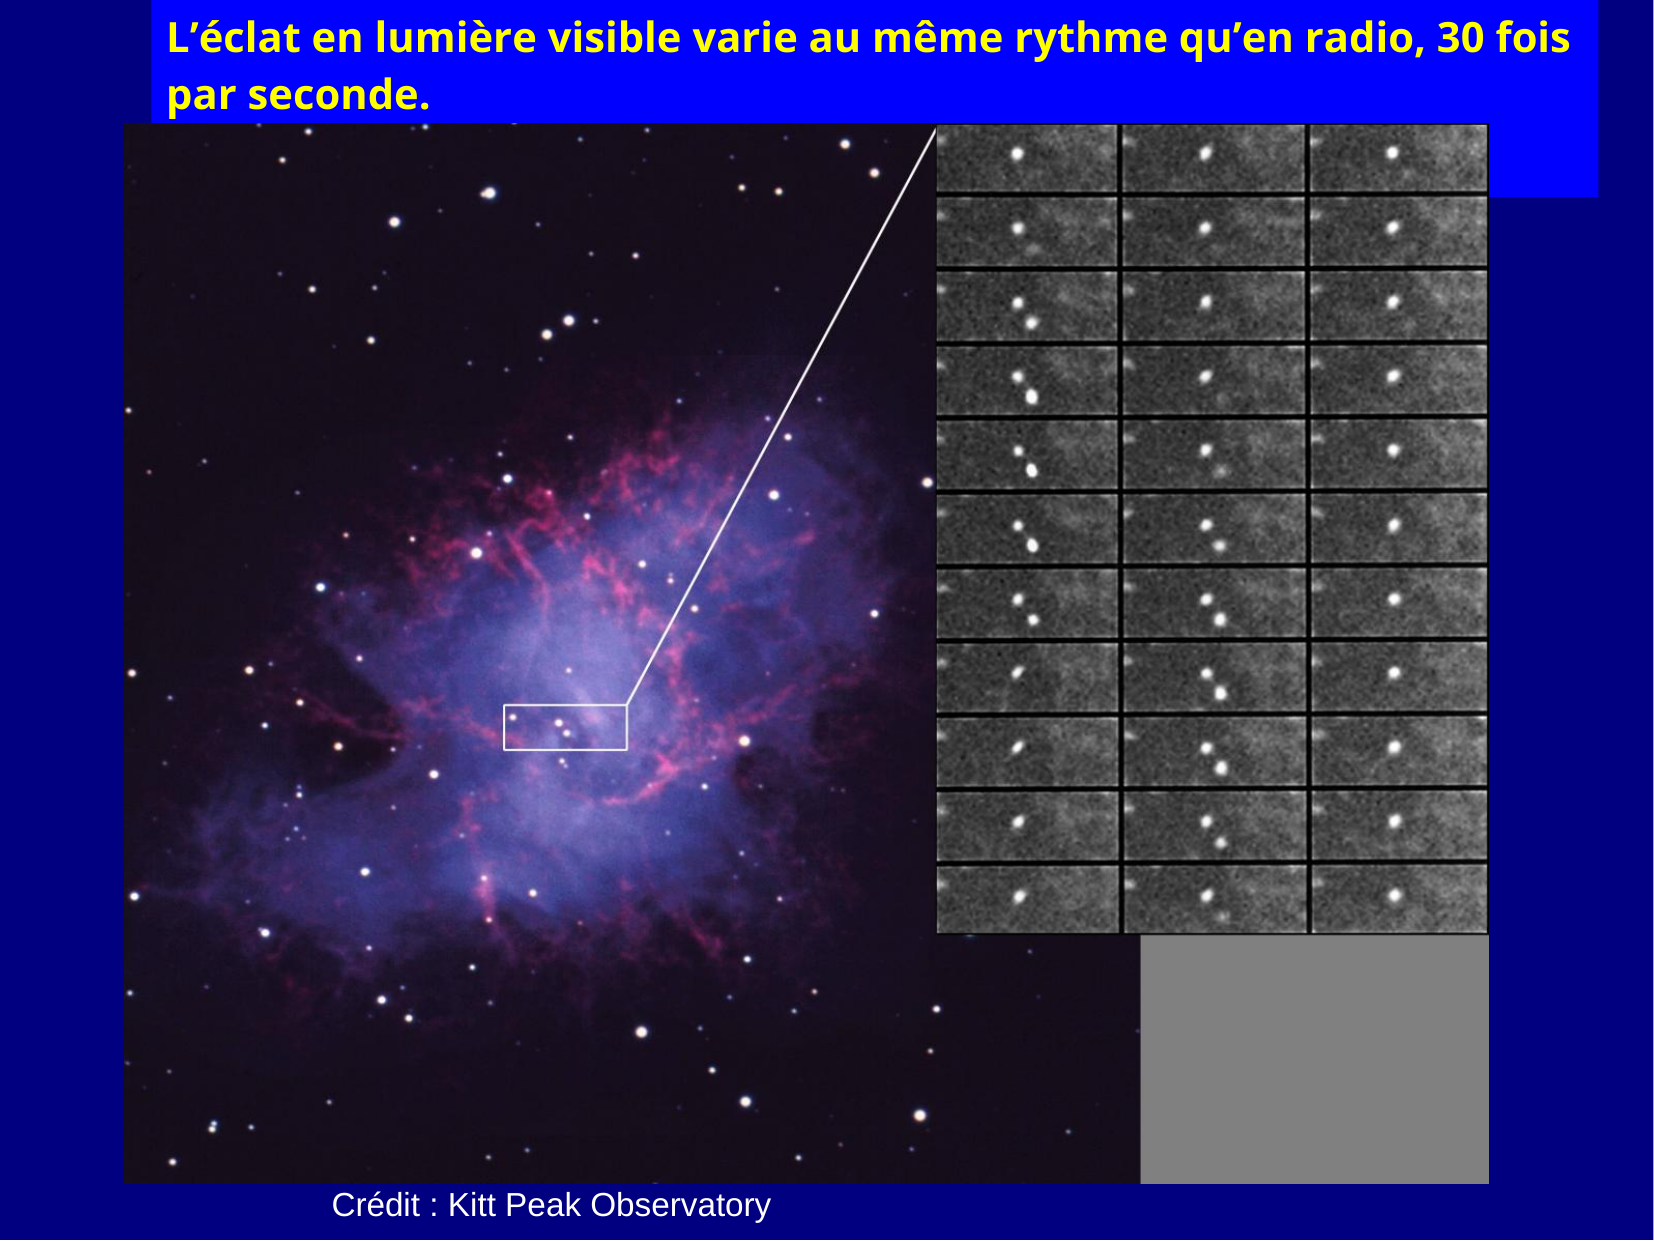

# L’éclat en lumière visible varie au même rythme qu’en radio, 30 fois par seconde.
Crédit : Kitt Peak Observatory